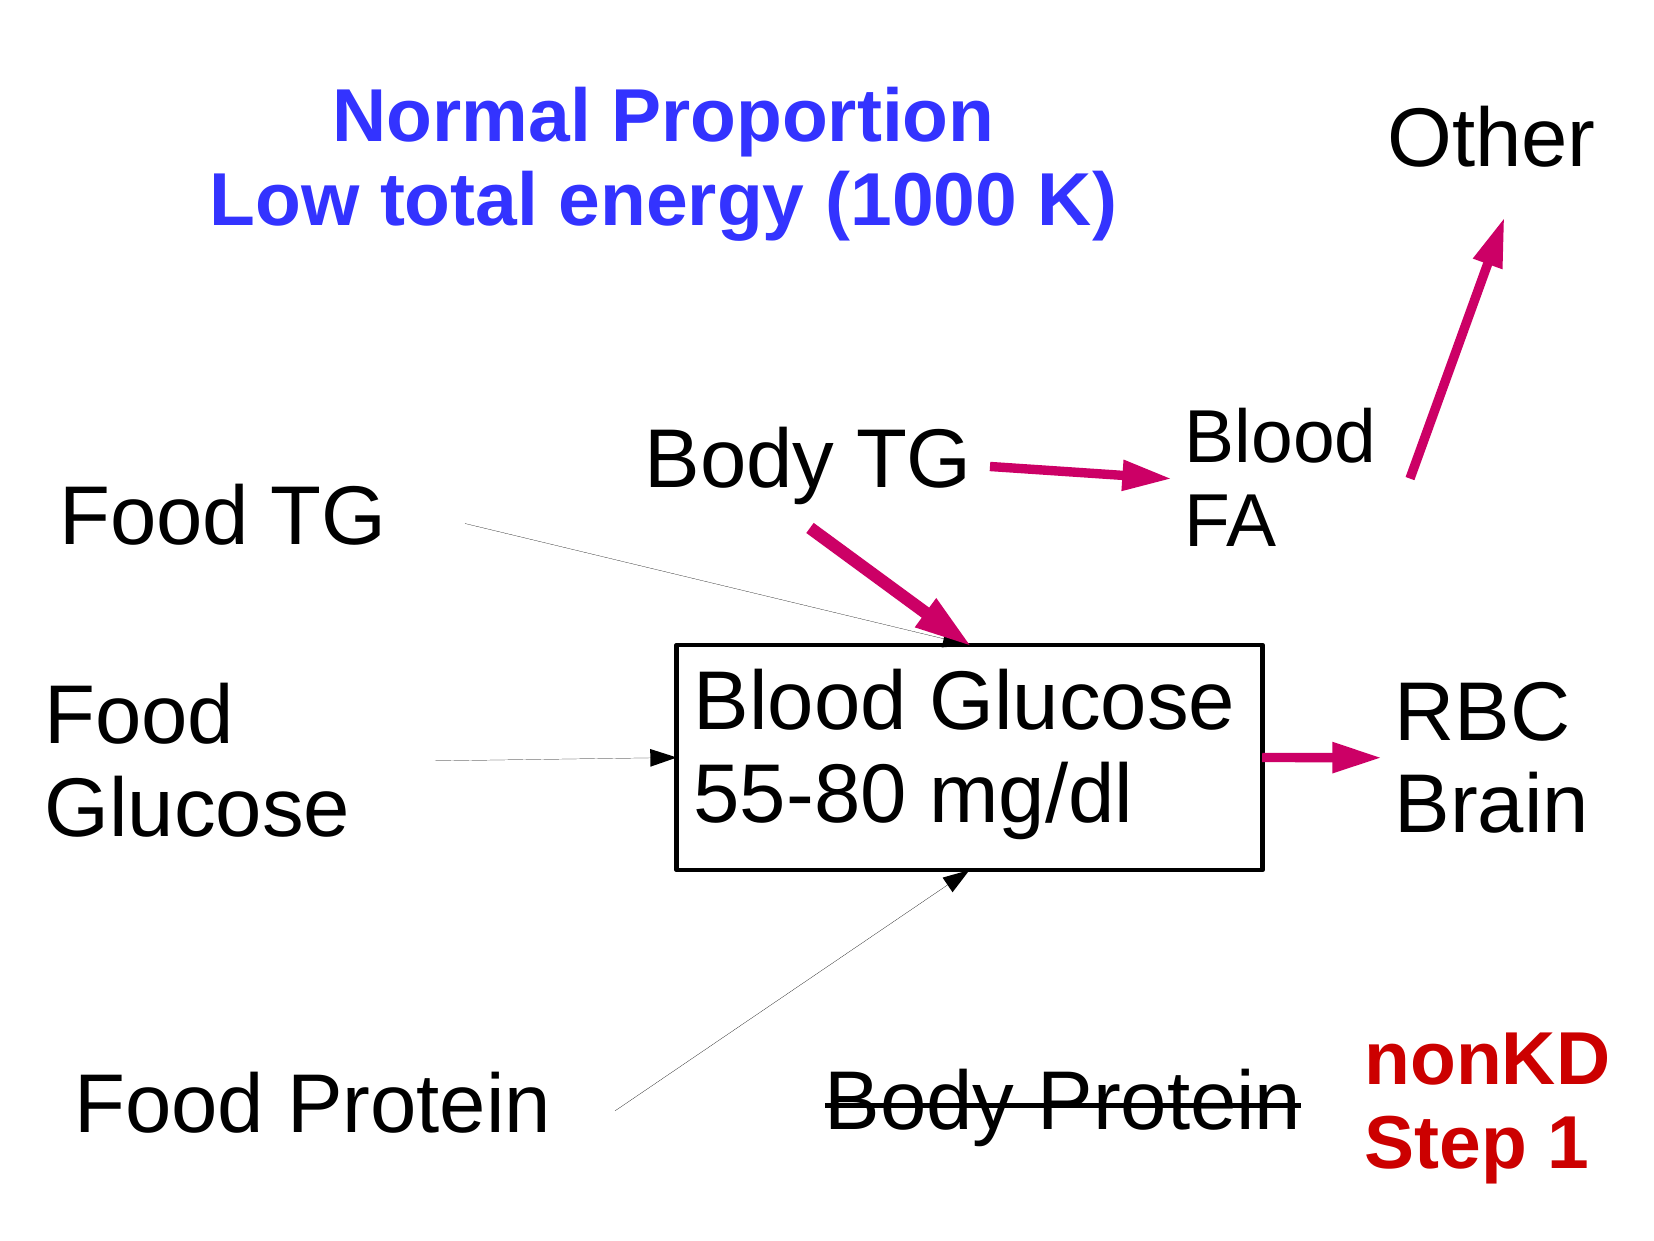

Normal Proportion
Low total energy (1000 K)
Other
Blood
FA
Body TG
#
Food TG
Blood Glucose 55-80 mg/dl
RBC
Brain
Food Glucose
nonKD
Step 1
Body Protein
Food Protein